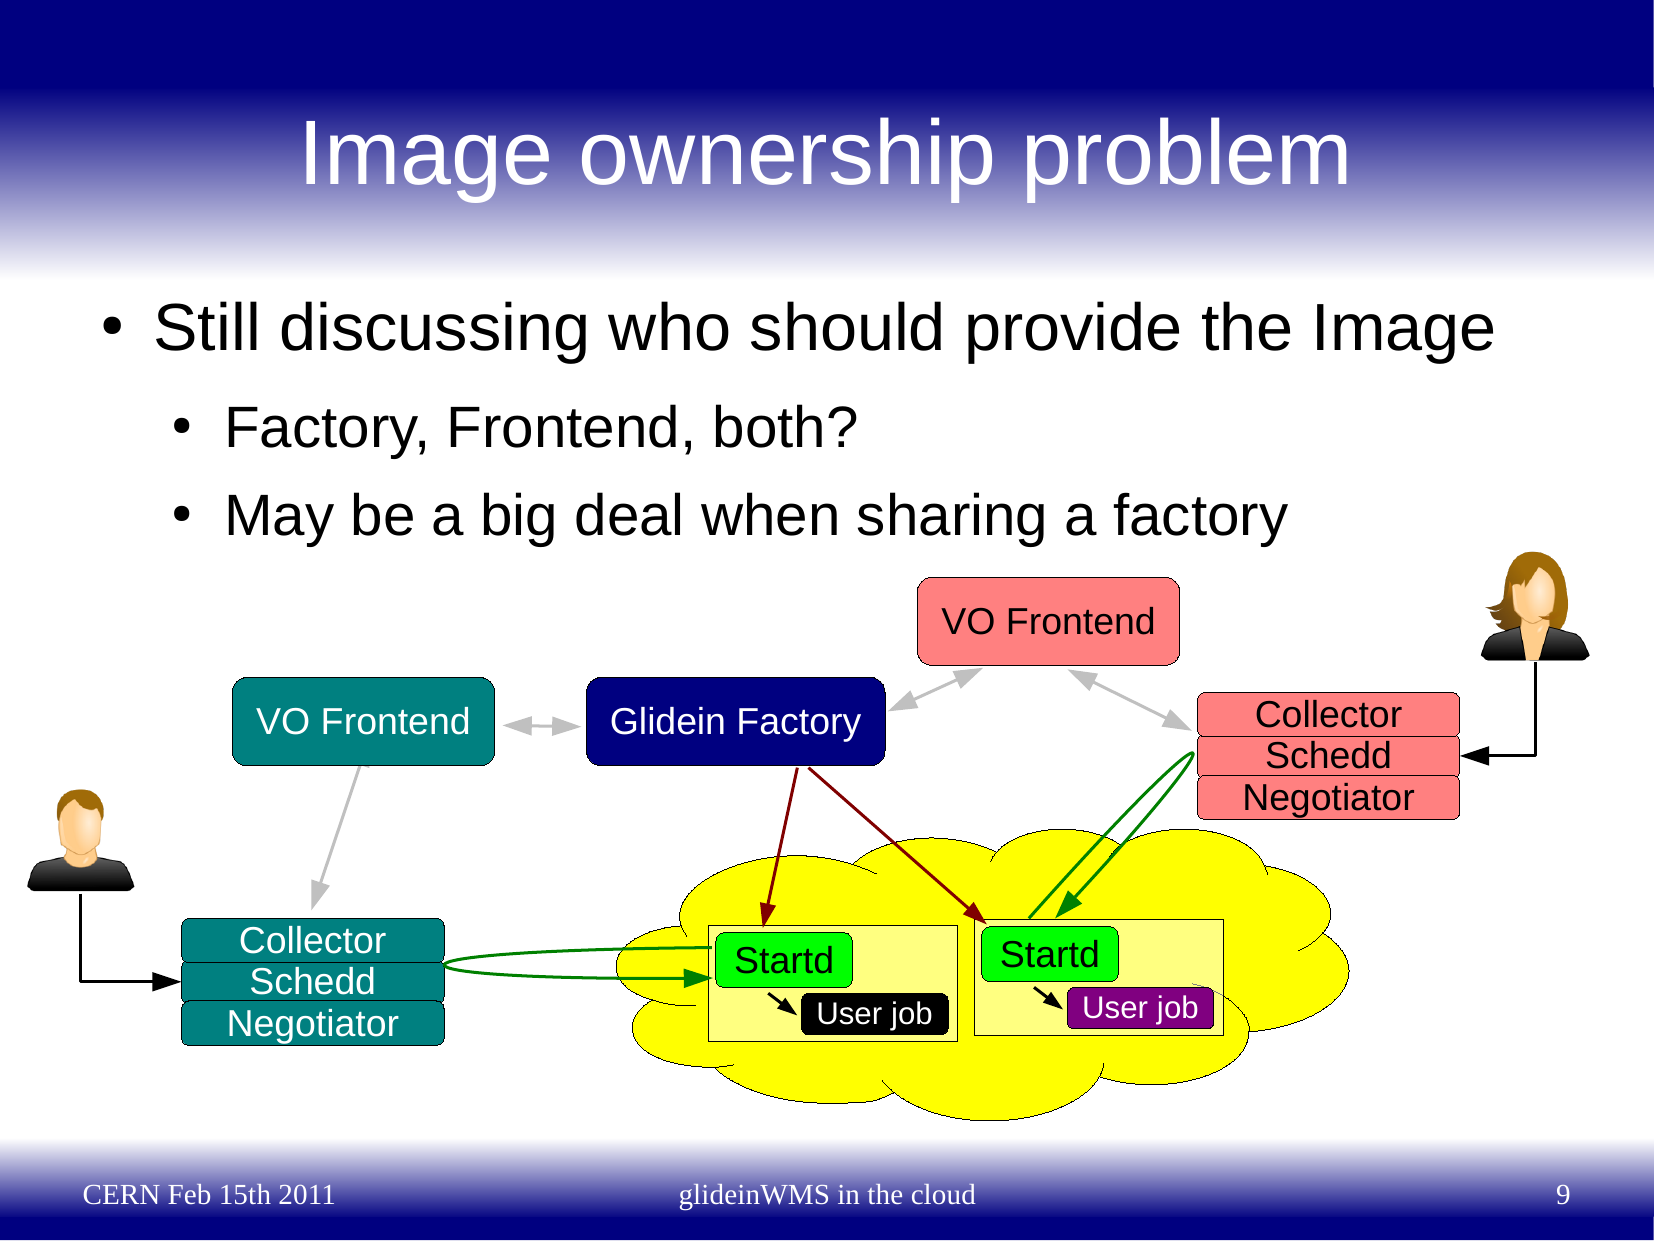

# Image ownership problem
Still discussing who should provide the Image
Factory, Frontend, both?
May be a big deal when sharing a factory
VO Frontend
VO Frontend
Glidein Factory
Collector
Schedd
Negotiator
Collector
Startd
Startd
Schedd
User job
User job
Negotiator
CERN Feb 15th 2011
glideinWMS in the cloud
9